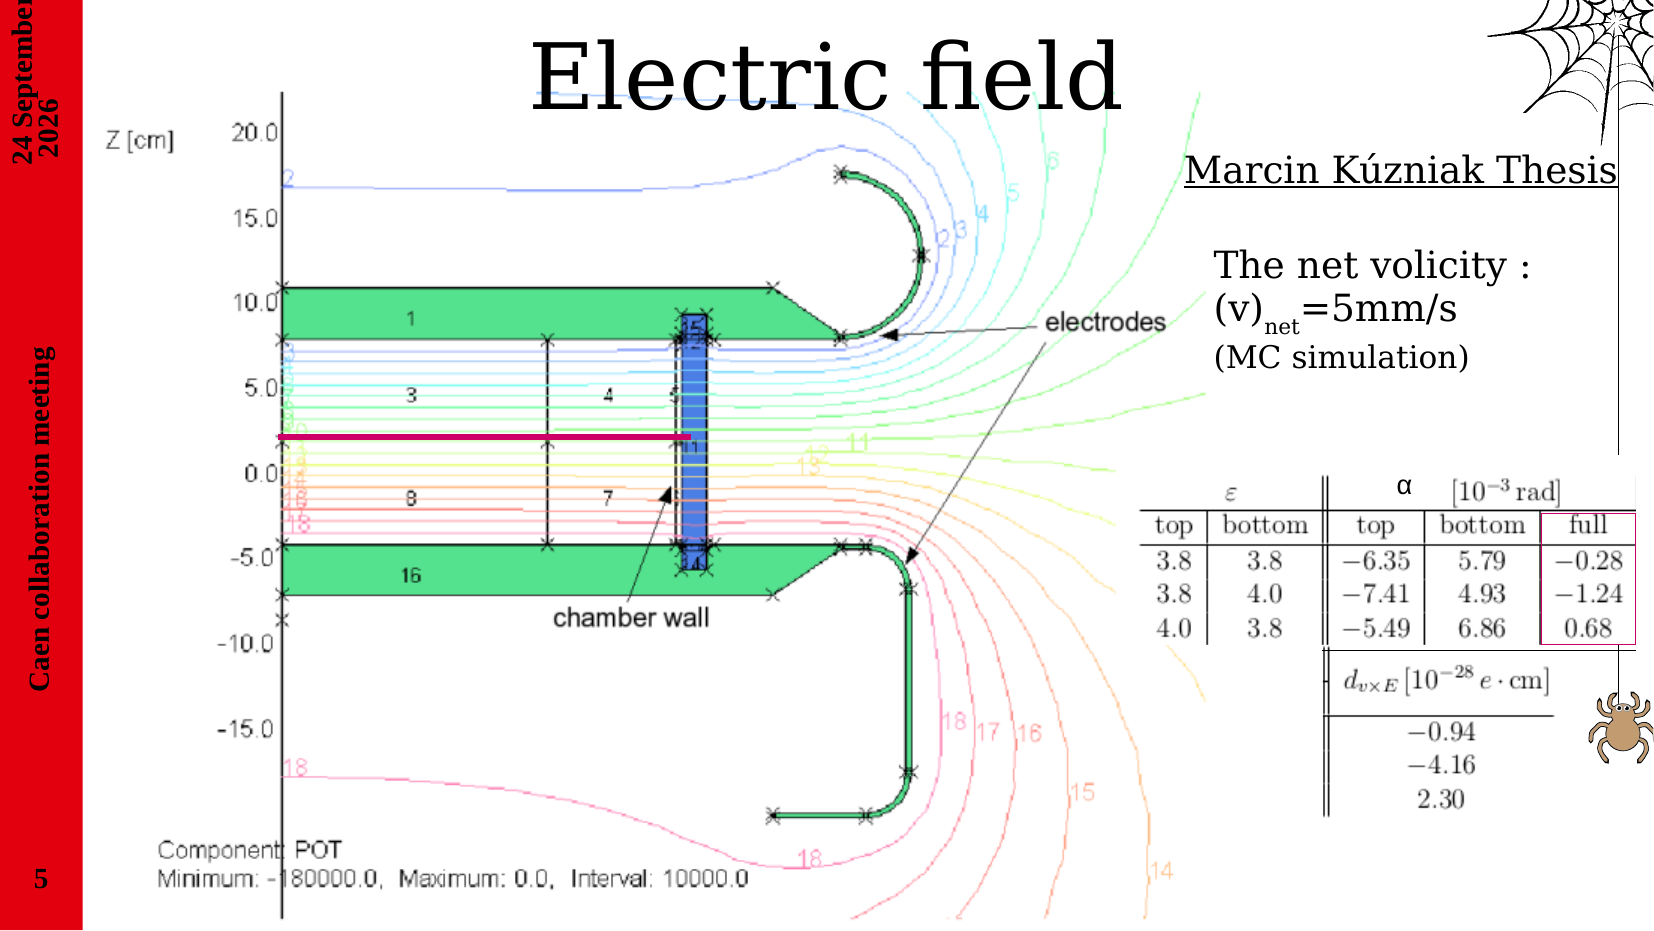

# Electric field
Marcin Kúzniak Thesis
The net volicity :
(v)net=5mm/s
(MC simulation)
α
Caen collaboration meeting
5